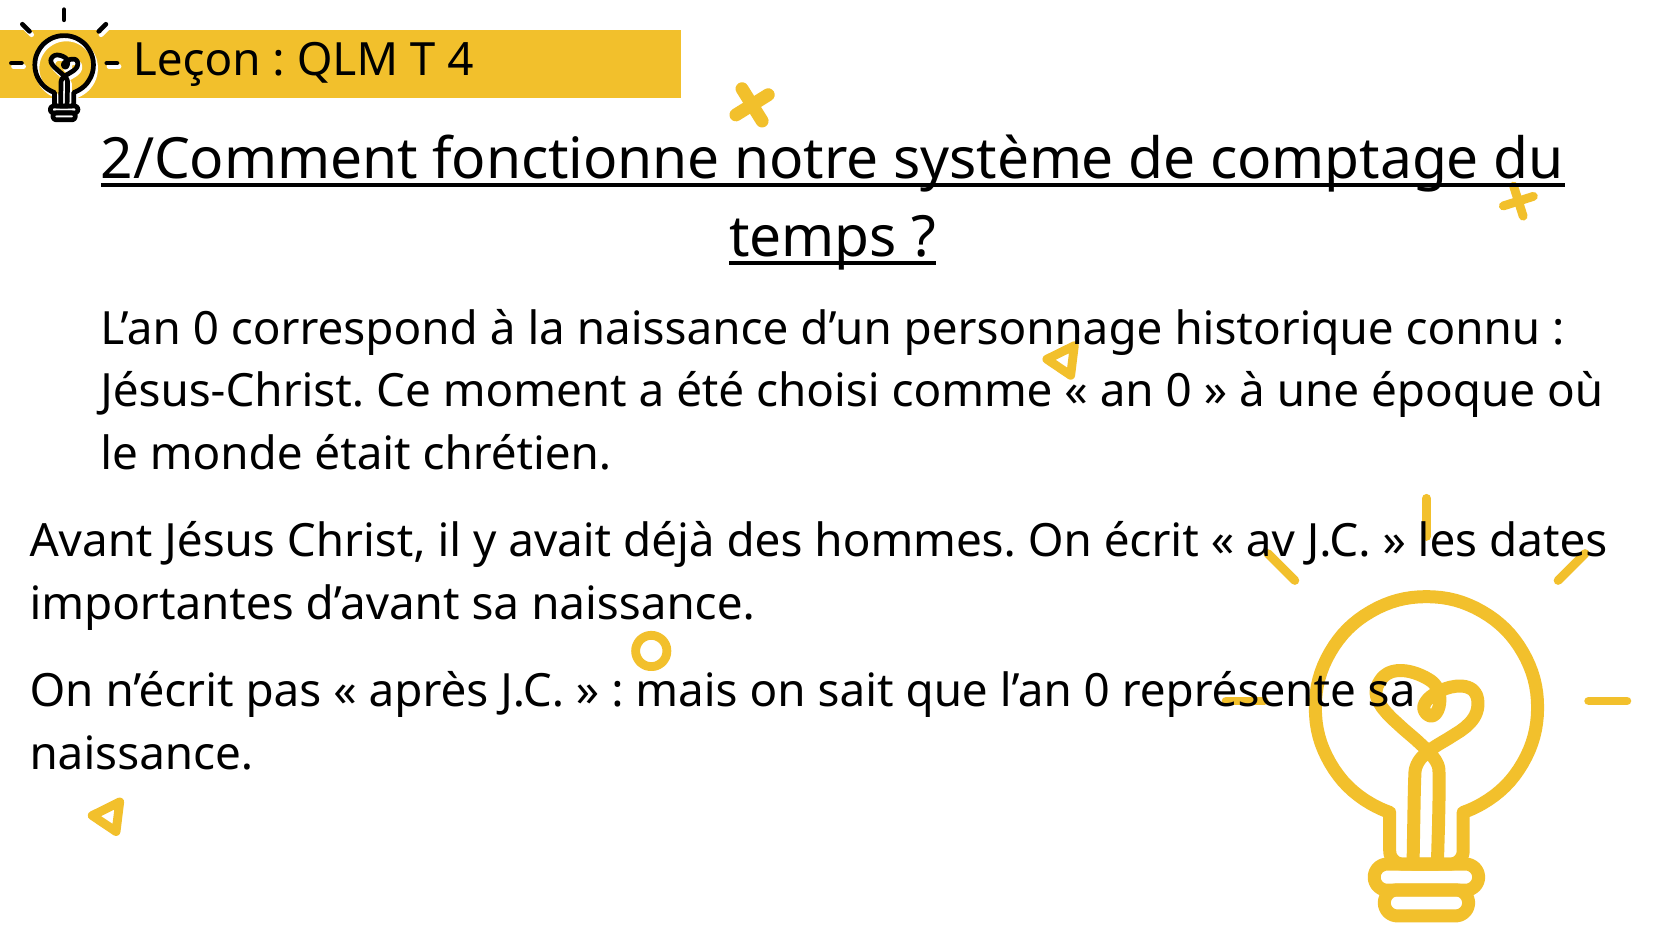

Leçon : QLM T 4
# 2/Comment fonctionne notre système de comptage du temps ?
L’an 0 correspond à la naissance d’un personnage historique connu : Jésus-Christ. Ce moment a été choisi comme « an 0 » à une époque où le monde était chrétien.
Avant Jésus Christ, il y avait déjà des hommes. On écrit « av J.C. » les dates importantes d’avant sa naissance.
On n’écrit pas « après J.C. » : mais on sait que l’an 0 représente sa naissance.